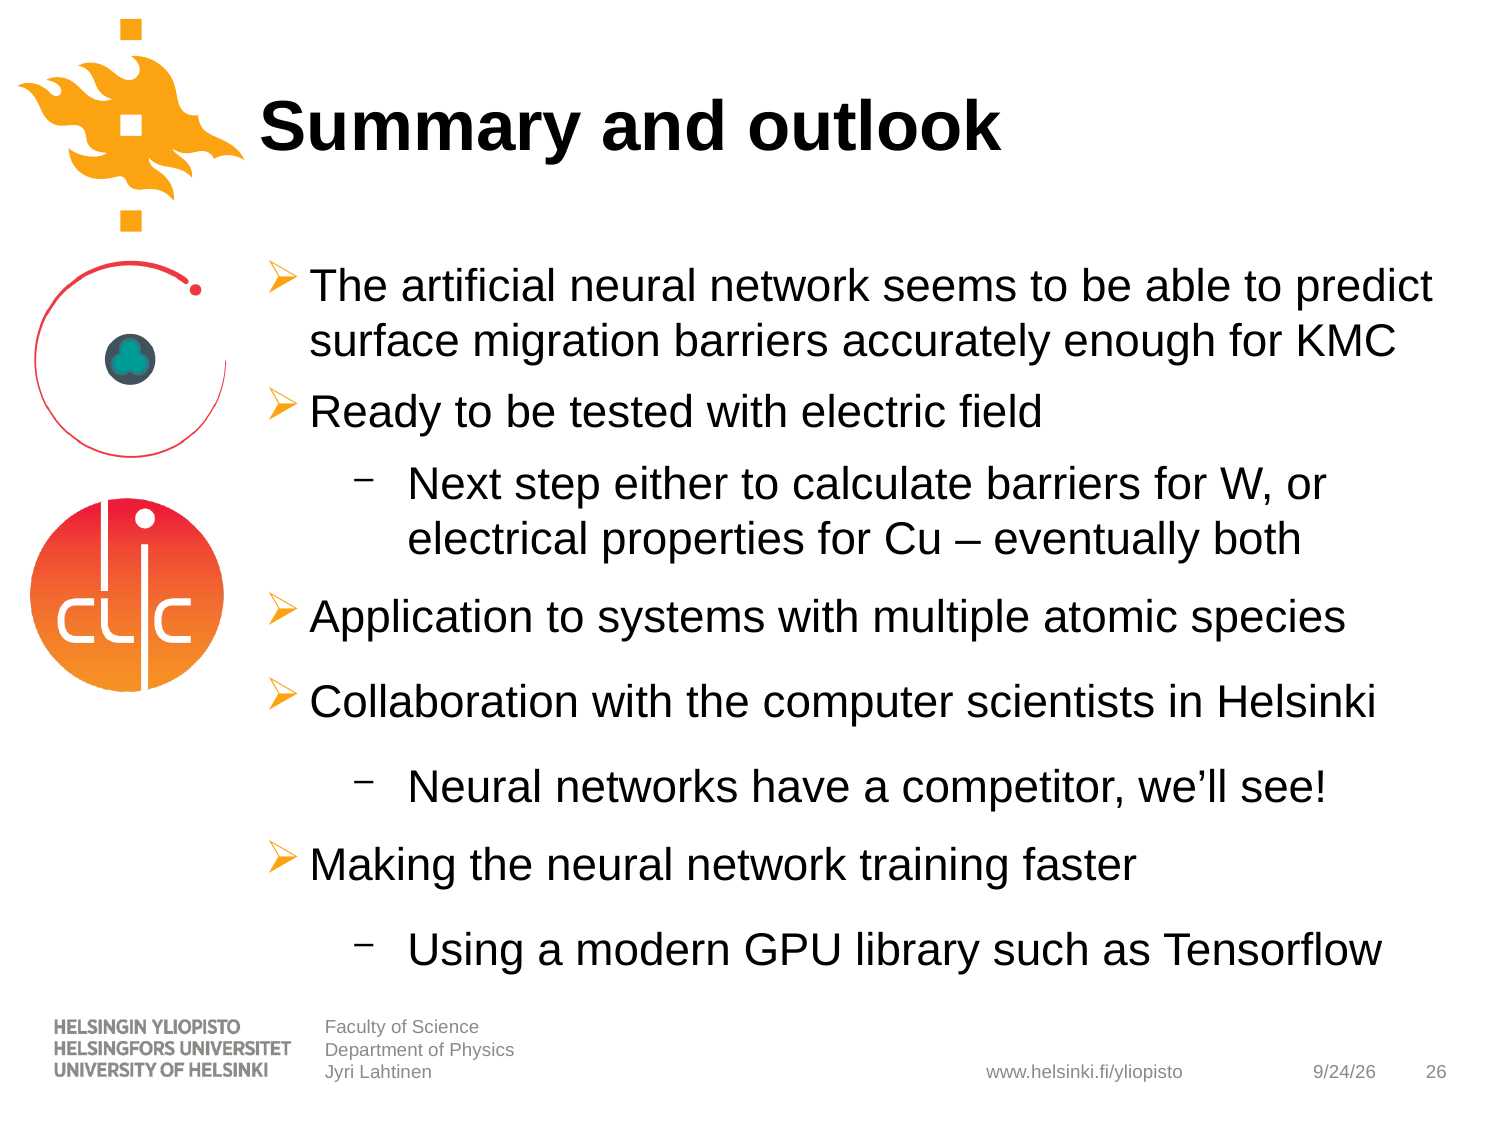

# Summary and outlook
The artificial neural network seems to be able to predict surface migration barriers accurately enough for KMC
Ready to be tested with electric field
Next step either to calculate barriers for W, or electrical properties for Cu – eventually both
Application to systems with multiple atomic species
Collaboration with the computer scientists in Helsinki
Neural networks have a competitor, we’ll see!
Making the neural network training faster
Using a modern GPU library such as Tensorflow
Faculty of Science
Department of Physics
Jyri Lahtinen